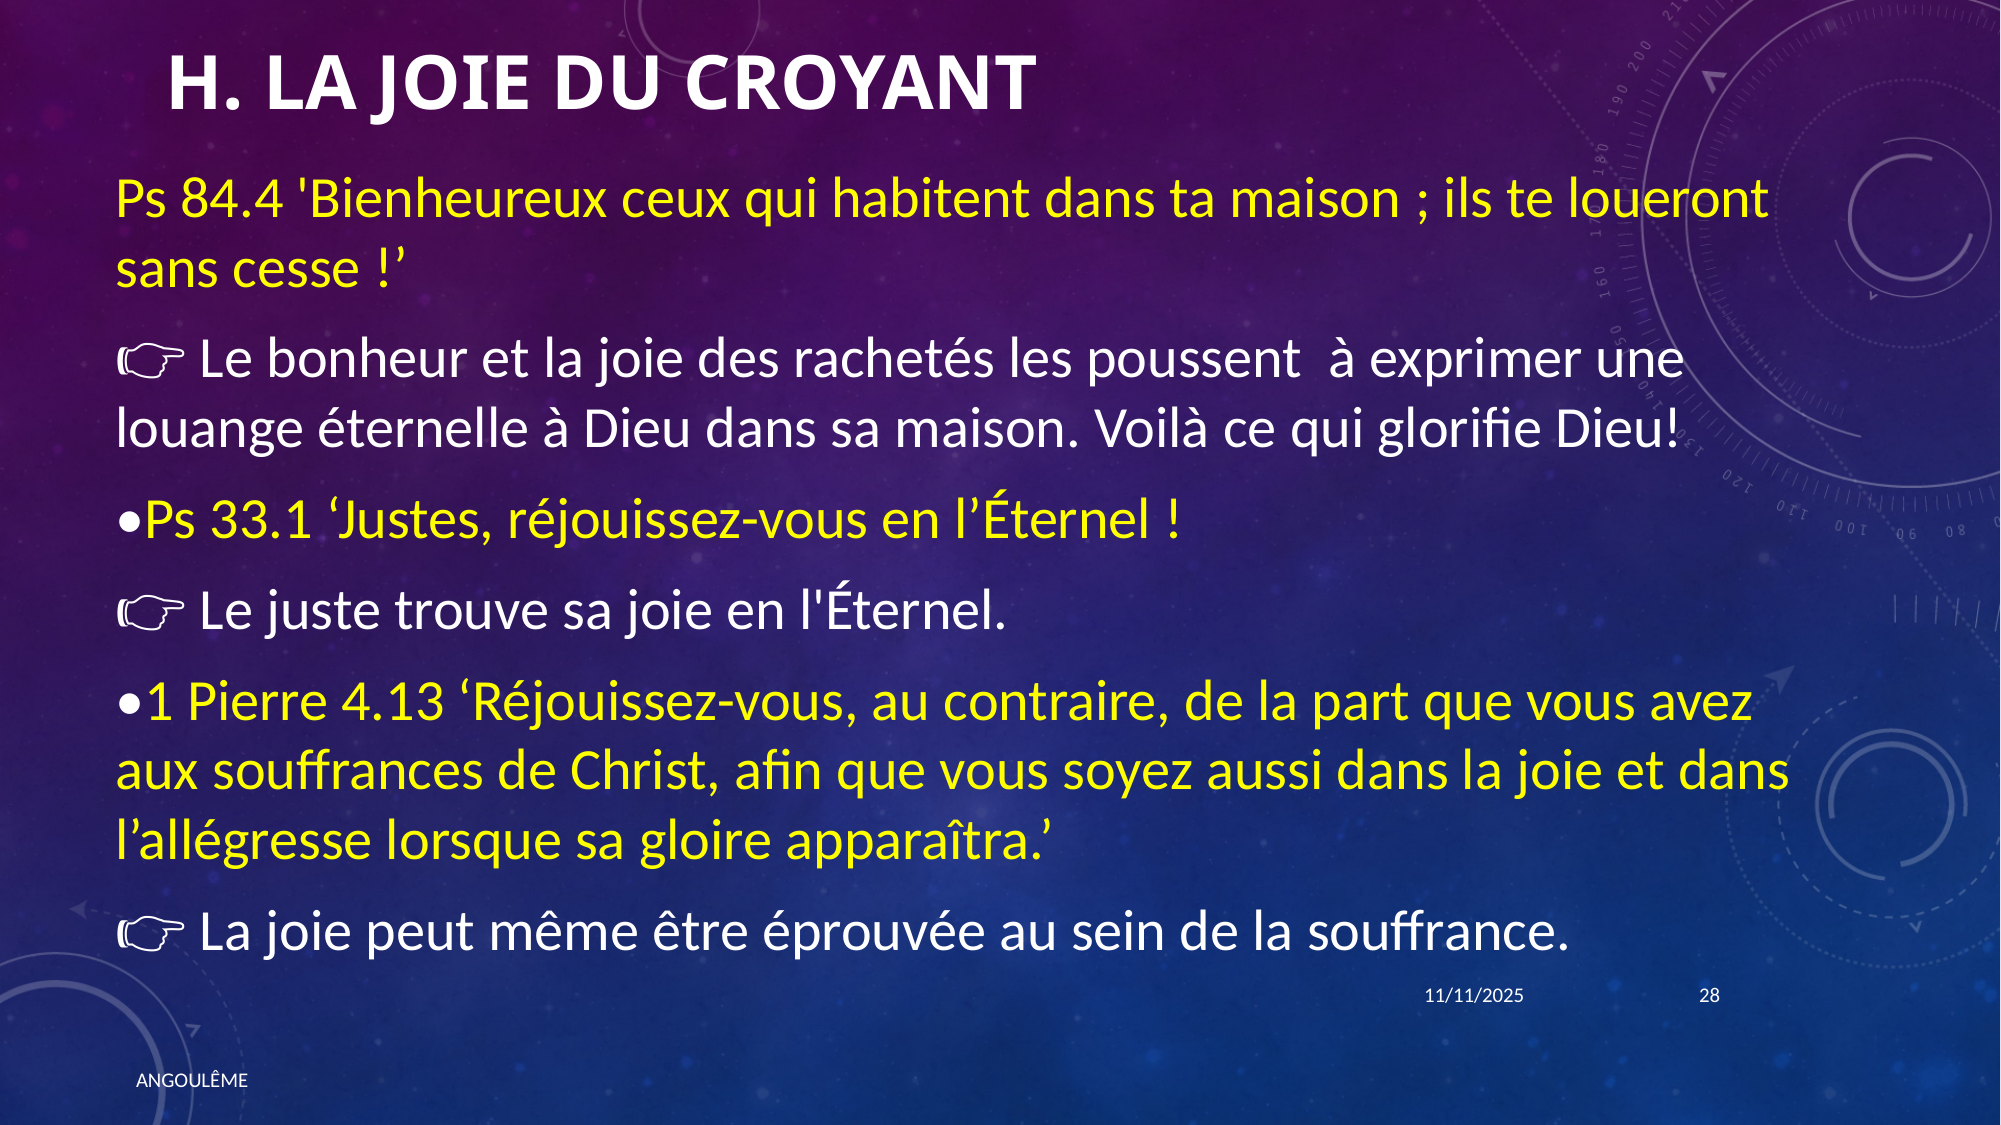

# H. La joie DU CROYANT
Ps 84.4 'Bienheureux ceux qui habitent dans ta maison ; ils te loueront sans cesse !’
👉 Le bonheur et la joie des rachetés les poussent à exprimer une louange éternelle à Dieu dans sa maison. Voilà ce qui glorifie Dieu!
•Ps 33.1 ‘Justes, réjouissez-vous en l’Éternel !
👉 Le juste trouve sa joie en l'Éternel.
•1 Pierre 4.13 ‘Réjouissez-vous, au contraire, de la part que vous avez aux souffrances de Christ, afin que vous soyez aussi dans la joie et dans l’allégresse lorsque sa gloire apparaîtra.’
👉 La joie peut même être éprouvée au sein de la souffrance.
11/11/2025
ANGOULÊME